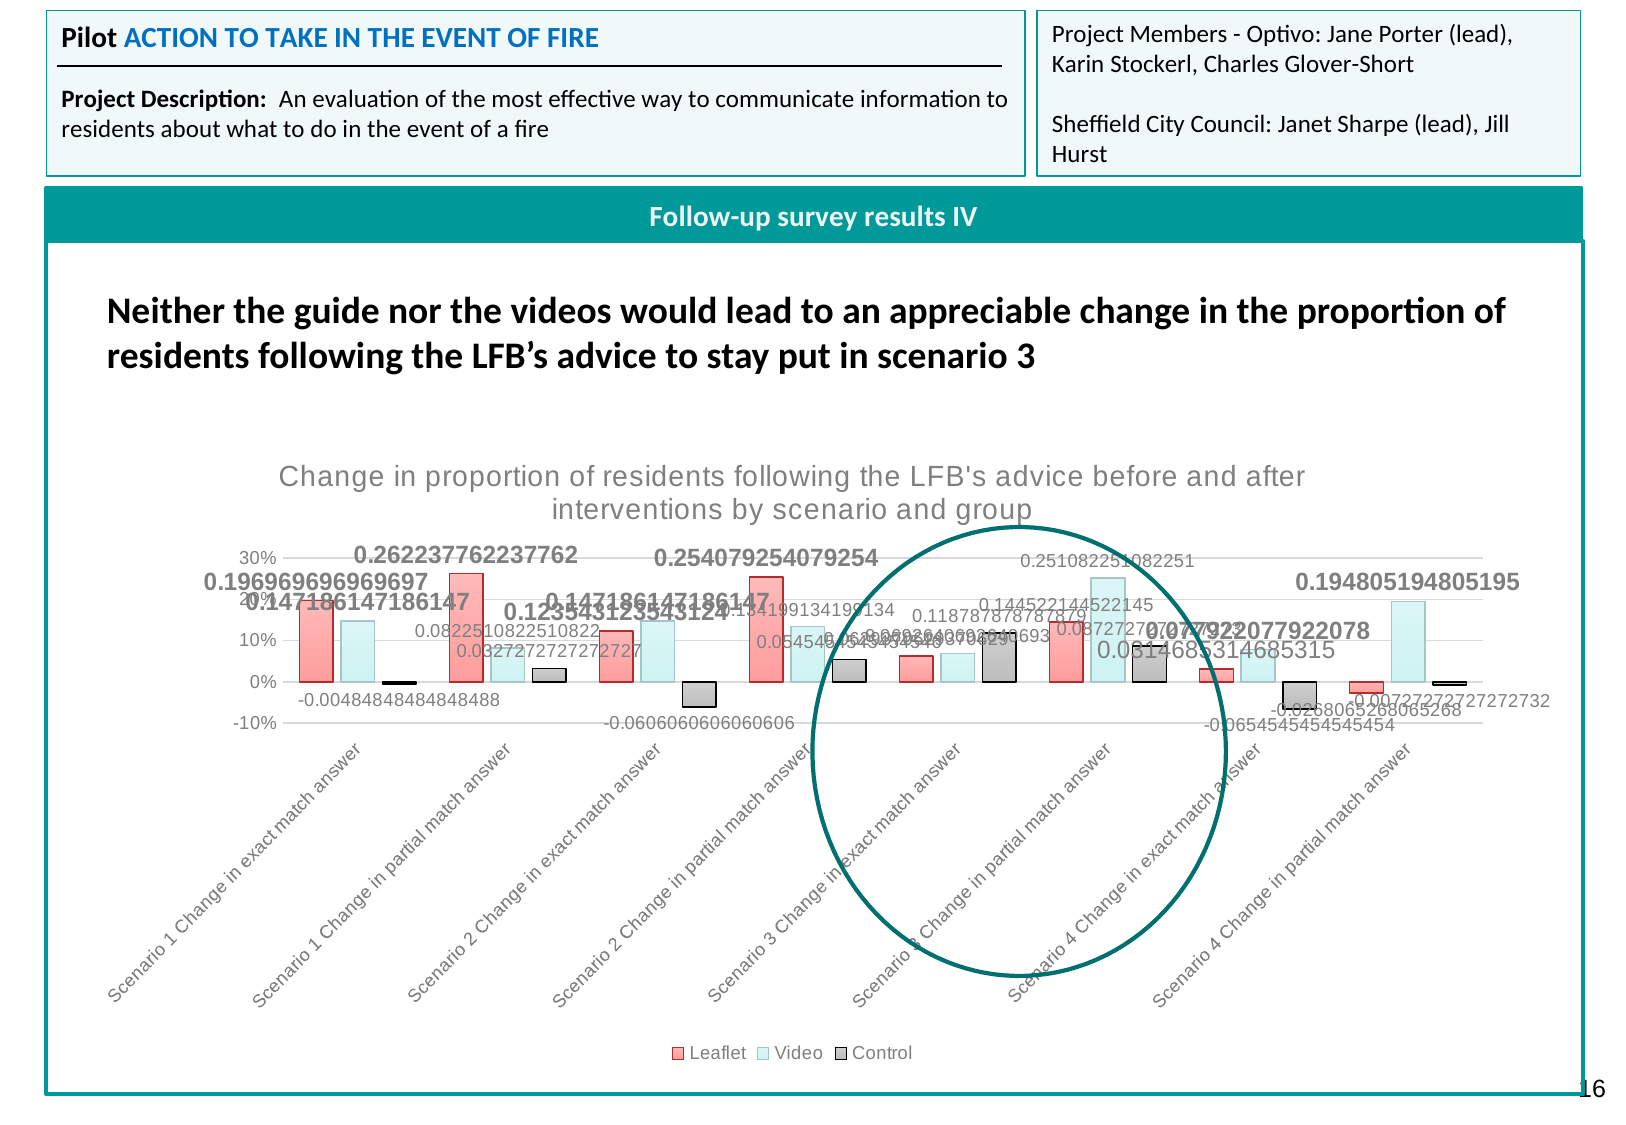

Pilot Action to take in the event of fire
Project Description: An evaluation of the most effective way to communicate information to residents about what to do in the event of a fire
Project Members - Optivo: Jane Porter (lead), Karin Stockerl, Charles Glover-Short
Sheffield City Council: Janet Sharpe (lead), Jill Hurst
Follow-up survey results IV
Neither the guide nor the videos would lead to an appreciable change in the proportion of residents following the LFB’s advice to stay put in scenario 3
### Chart: Change in proportion of residents following the LFB's advice before and after interventions by scenario and group
| Category | Leaflet | Video | Control |
|---|---|---|---|
| Scenario 1 Change in exact match answer | 0.196969696969697 | 0.147186147186147 | -0.00484848484848488 |
| Scenario 1 Change in partial match answer | 0.262237762237762 | 0.0822510822510822 | 0.0327272727272727 |
| Scenario 2 Change in exact match answer | 0.123543123543124 | 0.147186147186147 | -0.0606060606060606 |
| Scenario 2 Change in partial match answer | 0.254079254079254 | 0.134199134199134 | 0.0545454545454546 |
| Scenario 3 Change in exact match answer | 0.0629370629370629 | 0.0692640692640693 | 0.118787878787879 |
| Scenario 3 Change in partial match answer | 0.144522144522145 | 0.251082251082251 | 0.0872727272727273 |
| Scenario 4 Change in exact match answer | 0.0314685314685315 | 0.077922077922078 | -0.0654545454545454 |
| Scenario 4 Change in partial match answer | -0.0268065268065268 | 0.194805194805195 | -0.00727272727272732 |